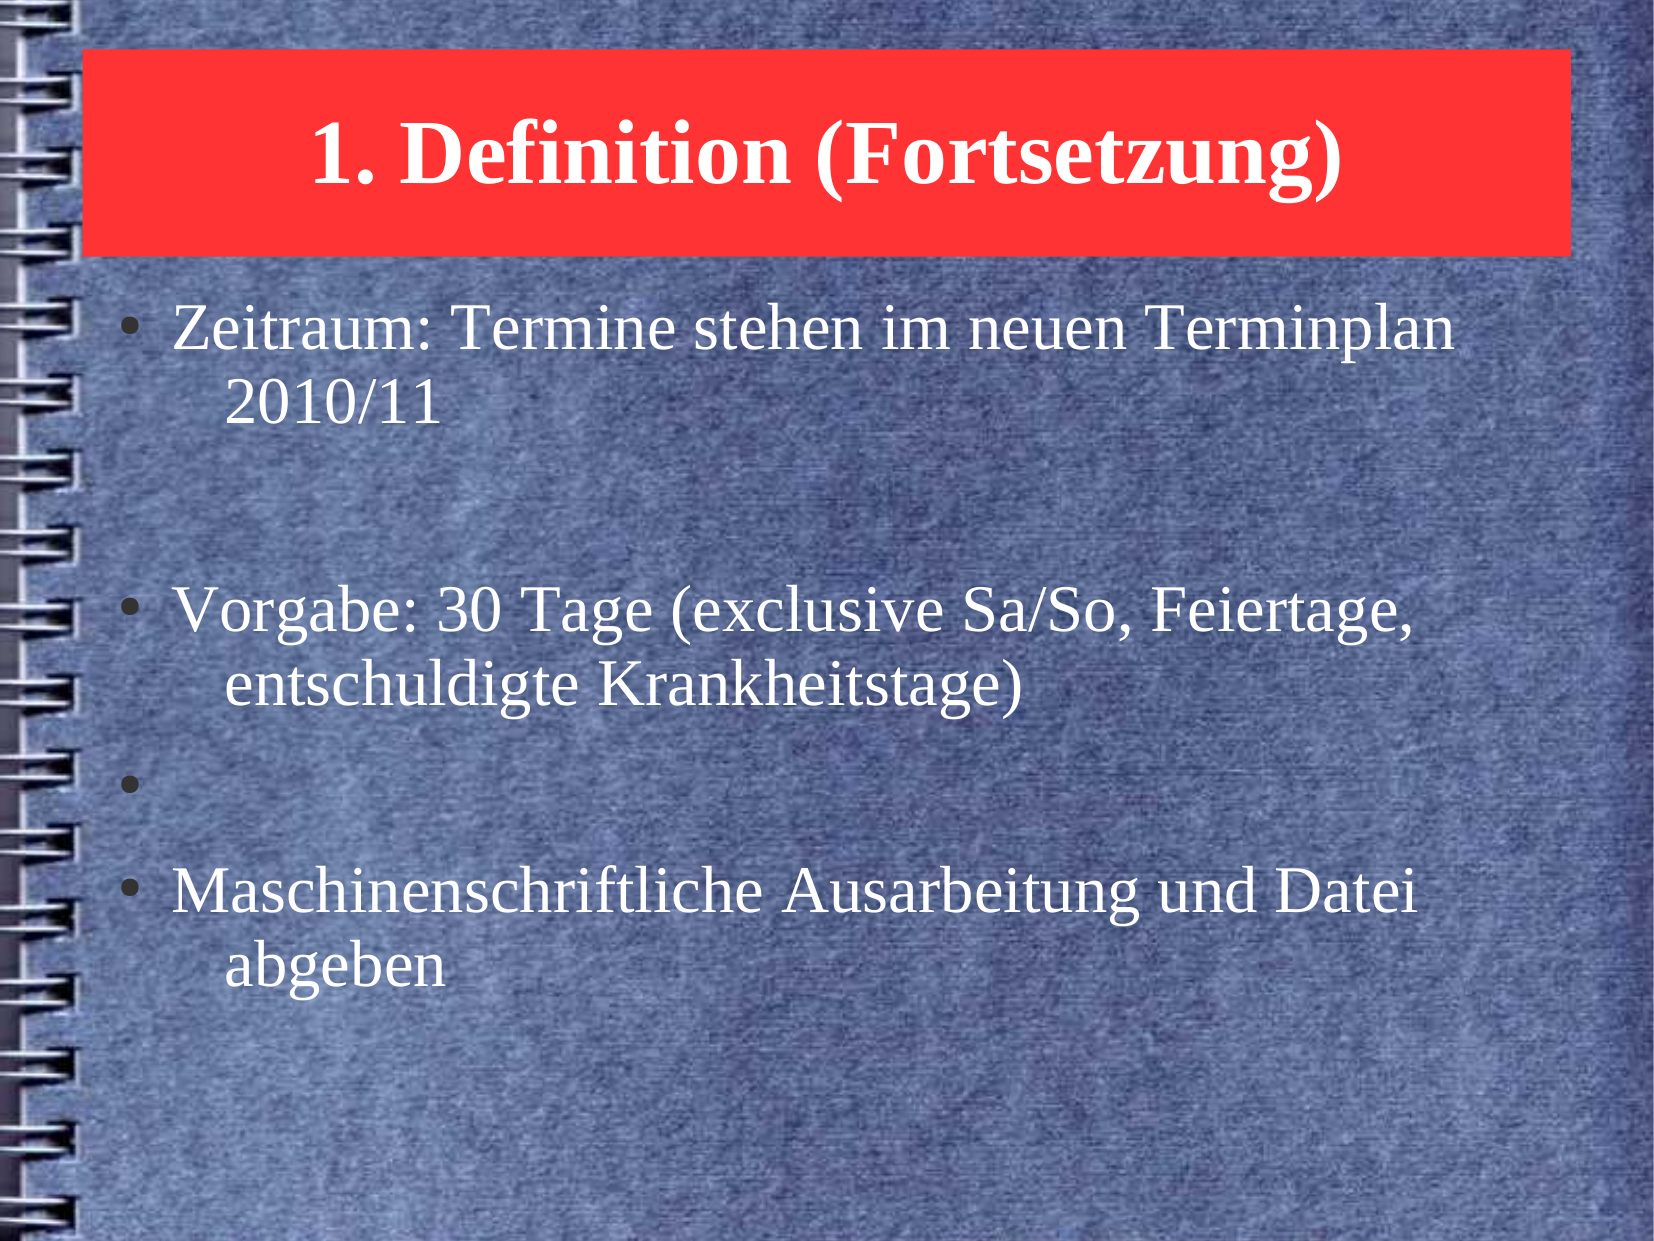

# 1. Definition (Fortsetzung)
Zeitraum: Termine stehen im neuen Terminplan 2010/11
Vorgabe: 30 Tage (exclusive Sa/So, Feiertage, entschuldigte Krankheitstage)
Maschinenschriftliche Ausarbeitung und Datei abgeben